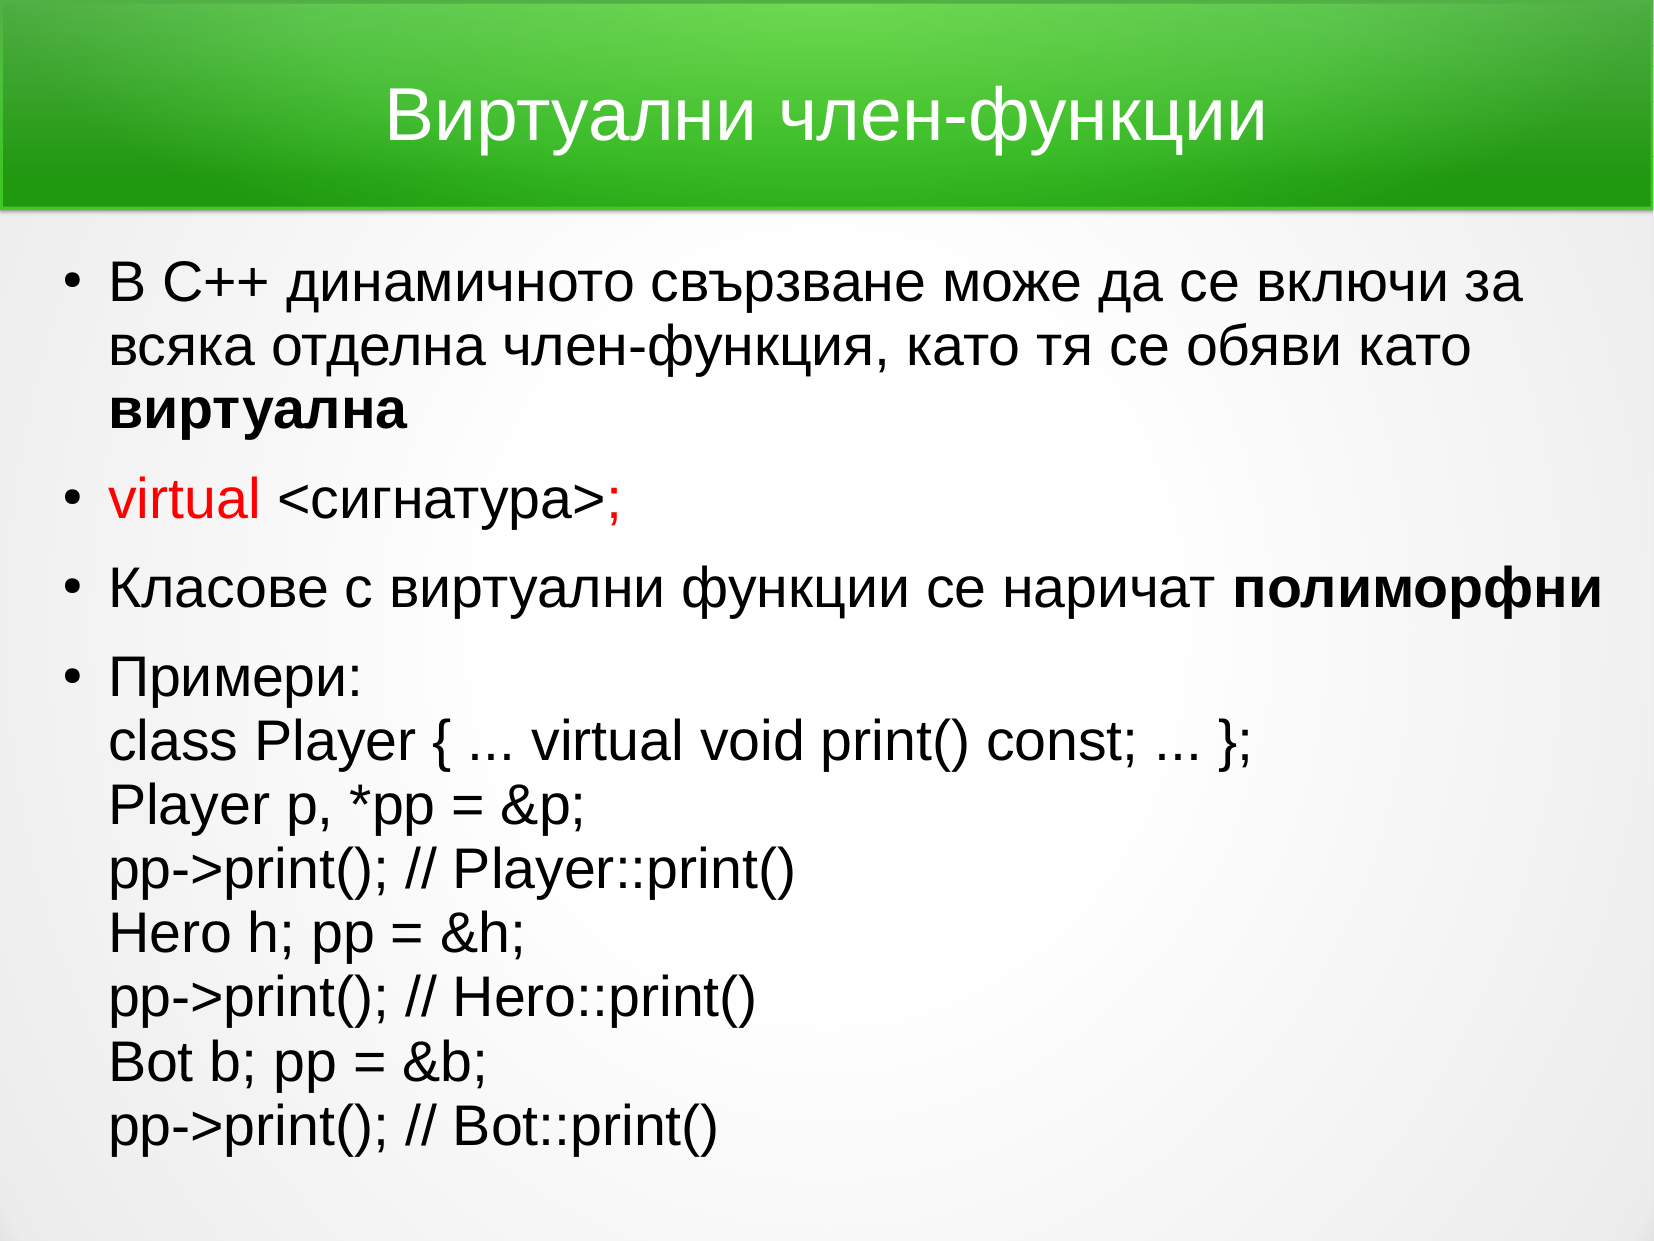

# Виртуални член-функции
В C++ динамичното свързване може да се включи за всяка отделна член-функция, като тя се обяви като виртуална
virtual <сигнатура>;
Класове с виртуални функции се наричат полиморфни
Примери:
class Player { ... virtual void print() const; ... };
Player p, *pp = &p;
pp->print(); // Player::print()
Hero h; pp = &h;
pp->print(); // Hero::print()
Bot b; pp = &b;
pp->print(); // Bot::print()